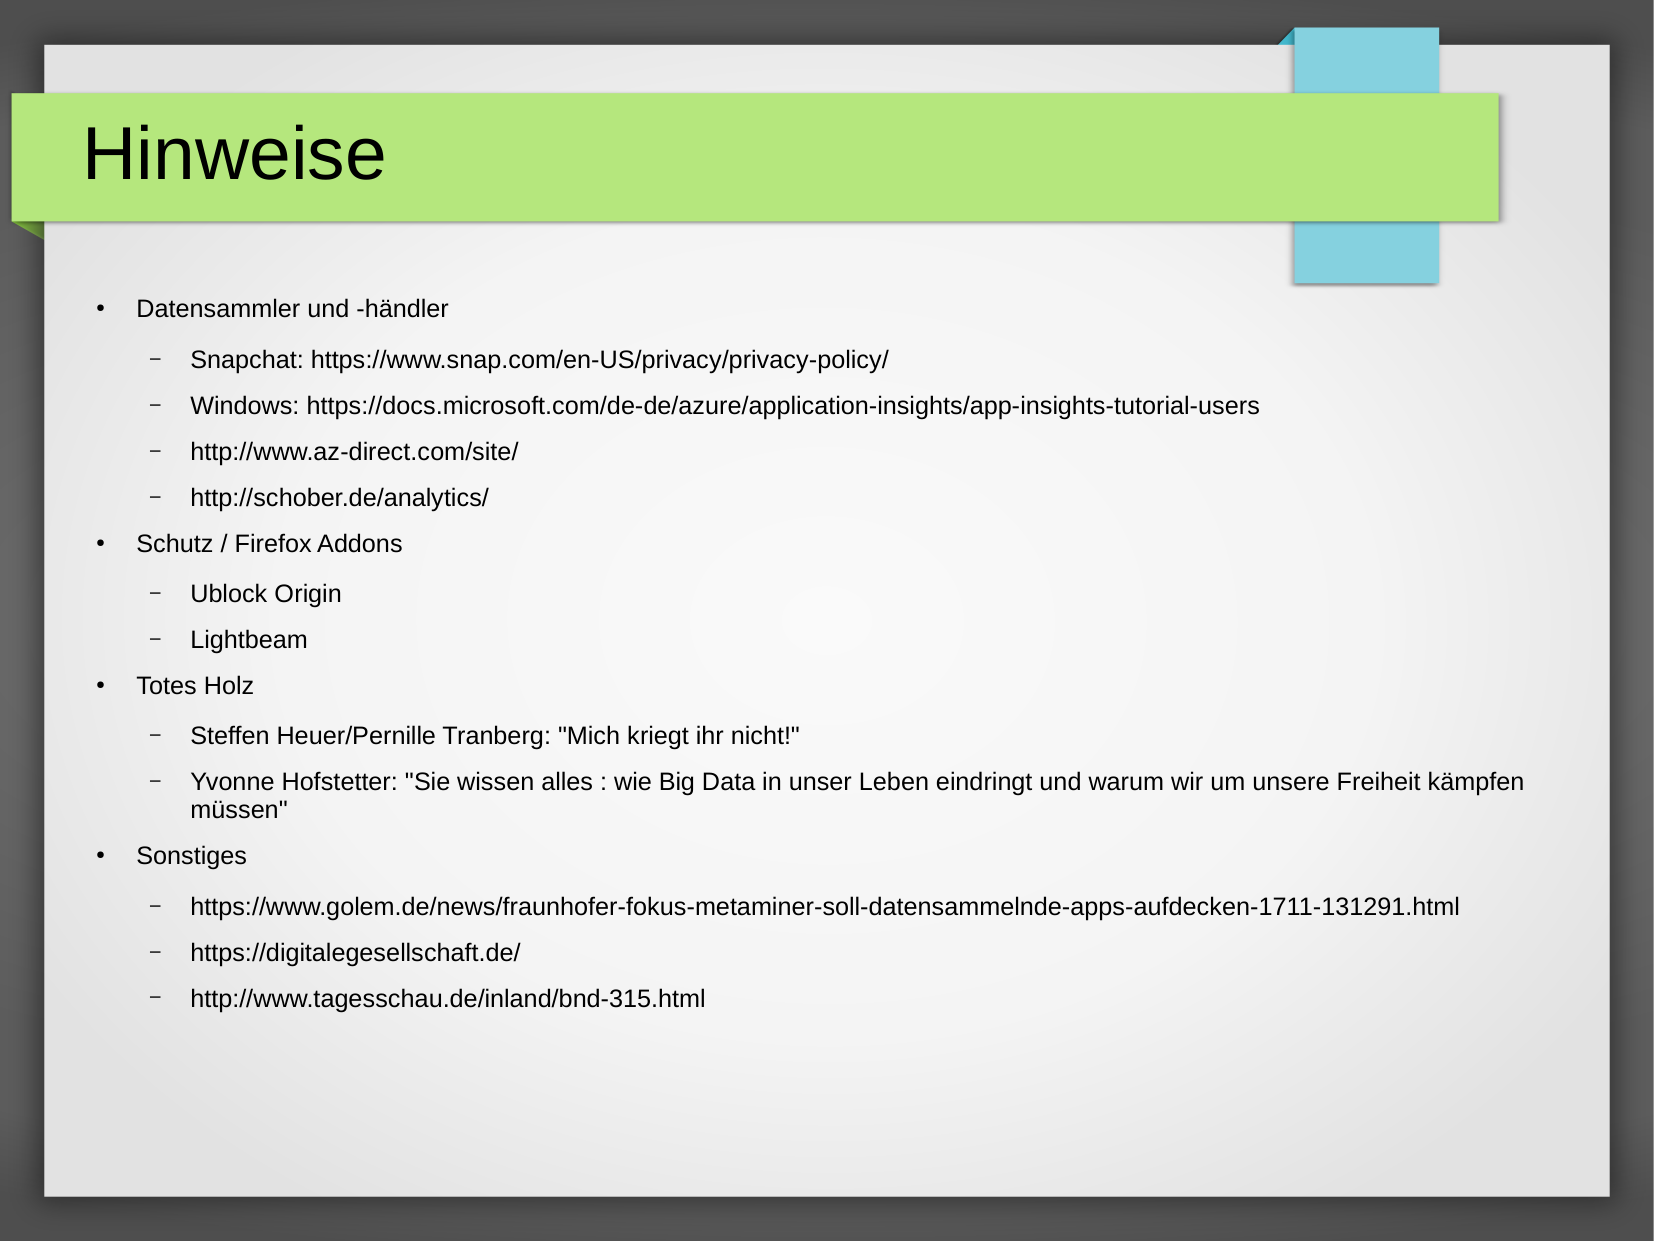

# Hinweise
Datensammler und -händler
Snapchat: https://www.snap.com/en-US/privacy/privacy-policy/
Windows: https://docs.microsoft.com/de-de/azure/application-insights/app-insights-tutorial-users
http://www.az-direct.com/site/
http://schober.de/analytics/
Schutz / Firefox Addons
Ublock Origin
Lightbeam
Totes Holz
Steffen Heuer/Pernille Tranberg: "Mich kriegt ihr nicht!"
Yvonne Hofstetter: "Sie wissen alles : wie Big Data in unser Leben eindringt und warum wir um unsere Freiheit kämpfen müssen"
Sonstiges
https://www.golem.de/news/fraunhofer-fokus-metaminer-soll-datensammelnde-apps-aufdecken-1711-131291.html
https://digitalegesellschaft.de/
http://www.tagesschau.de/inland/bnd-315.html